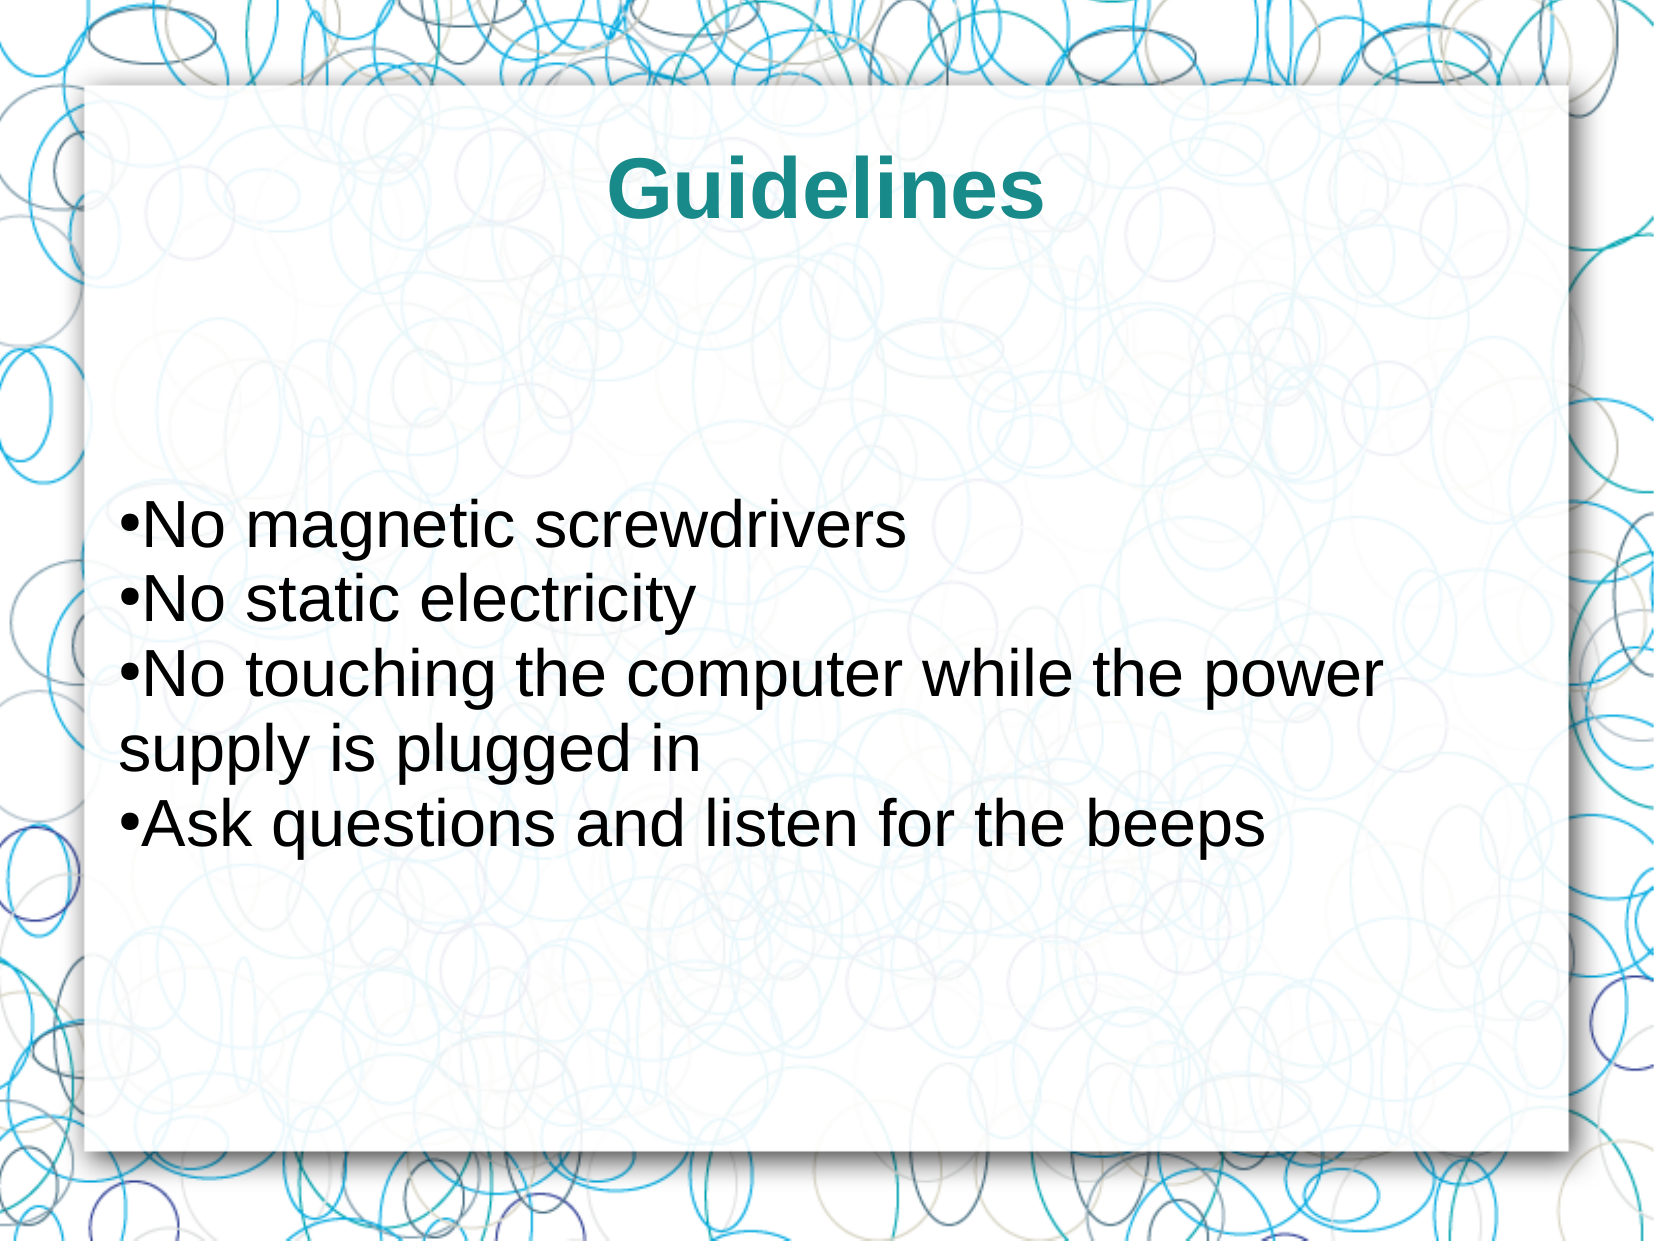

# Guidelines
No magnetic screwdrivers
No static electricity
No touching the computer while the power supply is plugged in
Ask questions and listen for the beeps